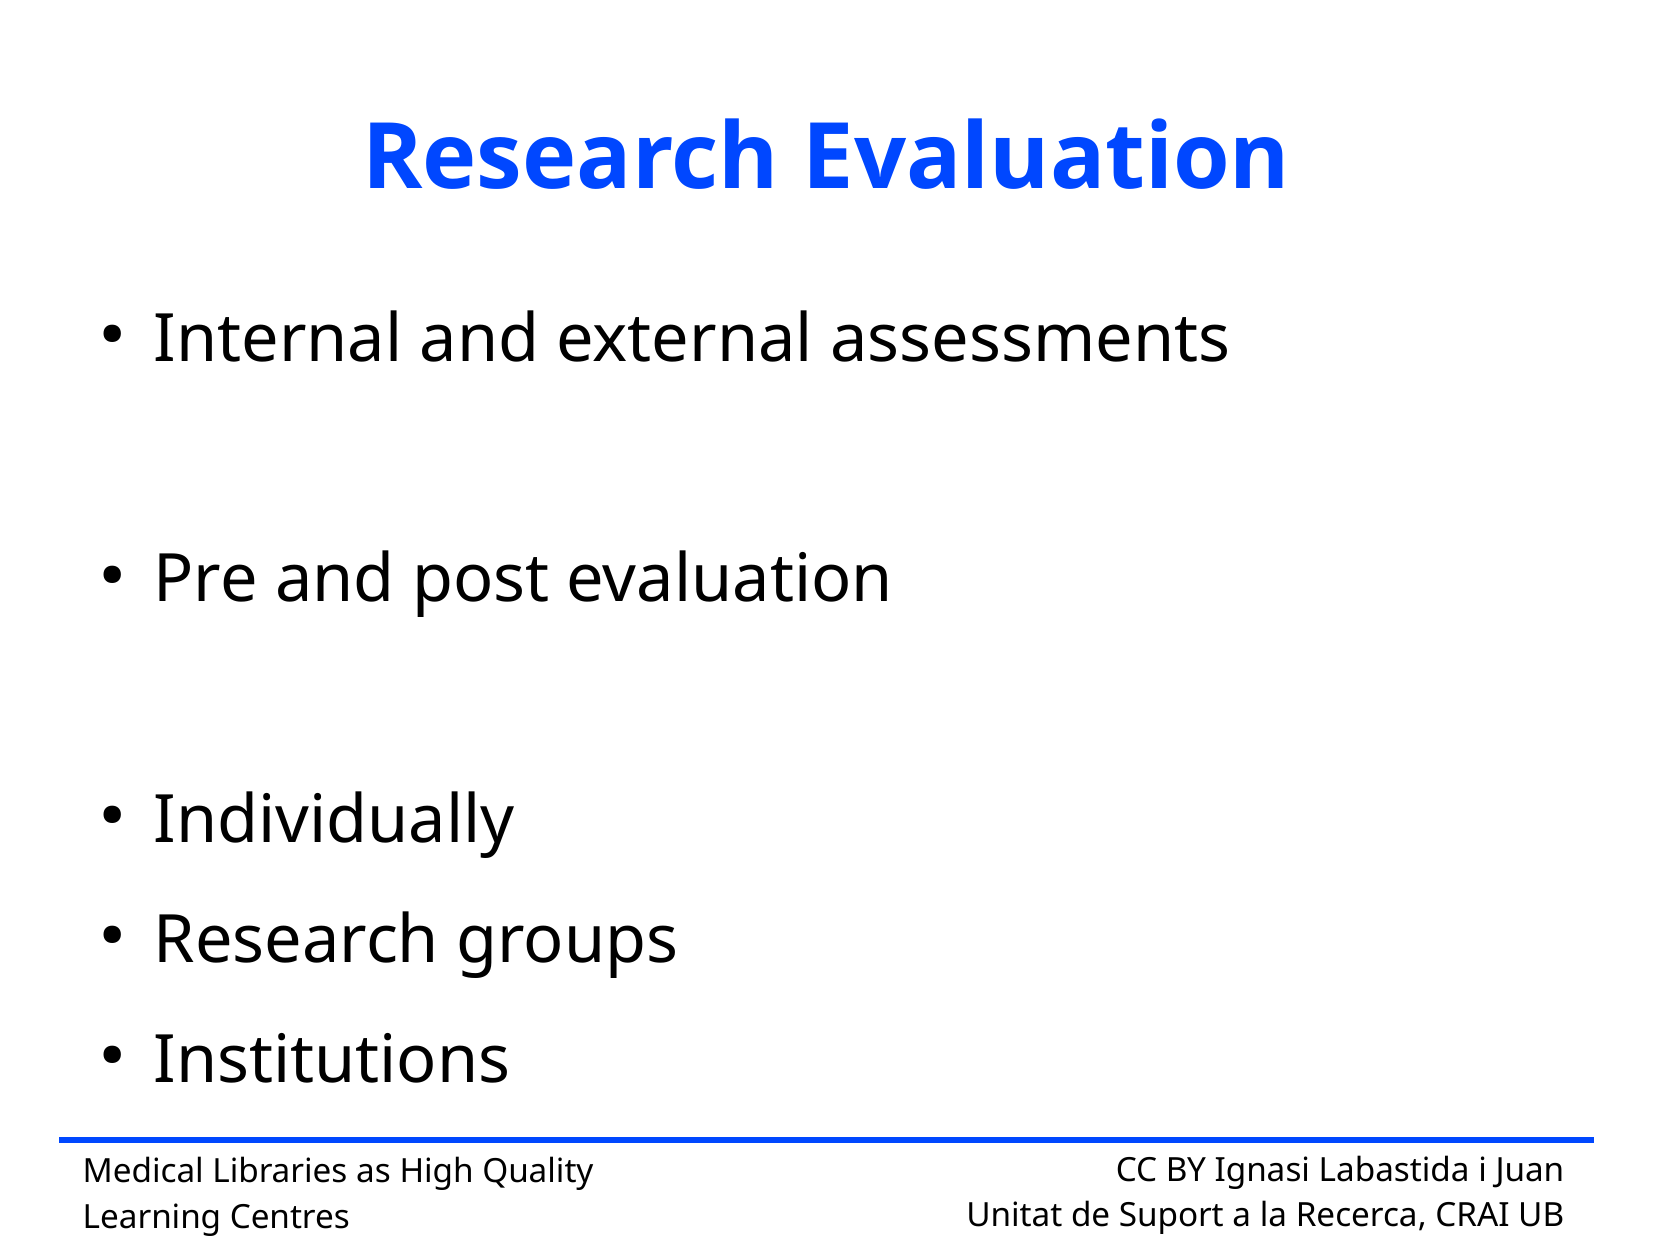

# Research Evaluation
Internal and external assessments
Pre and post evaluation
Individually
Research groups
Institutions